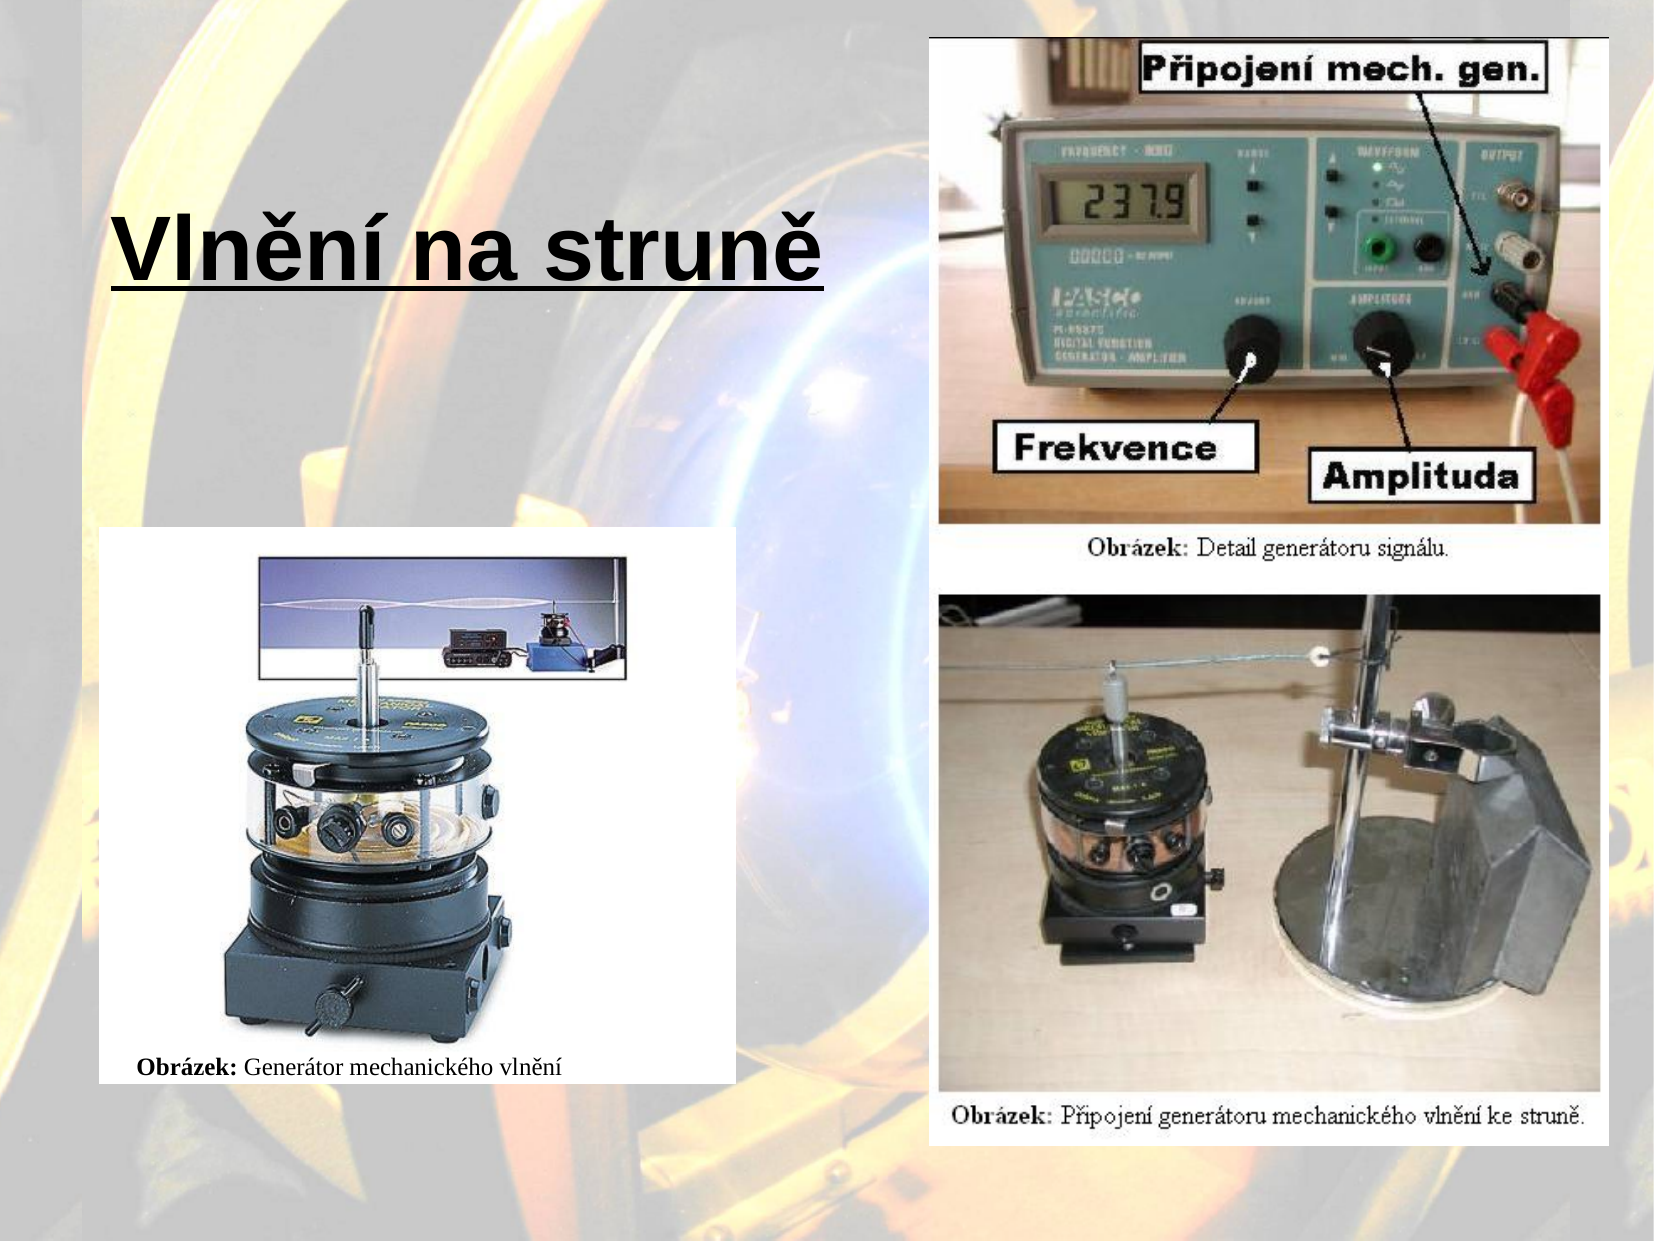

# Vlnění na struně
Obrázek: Generátor mechanického vlnění